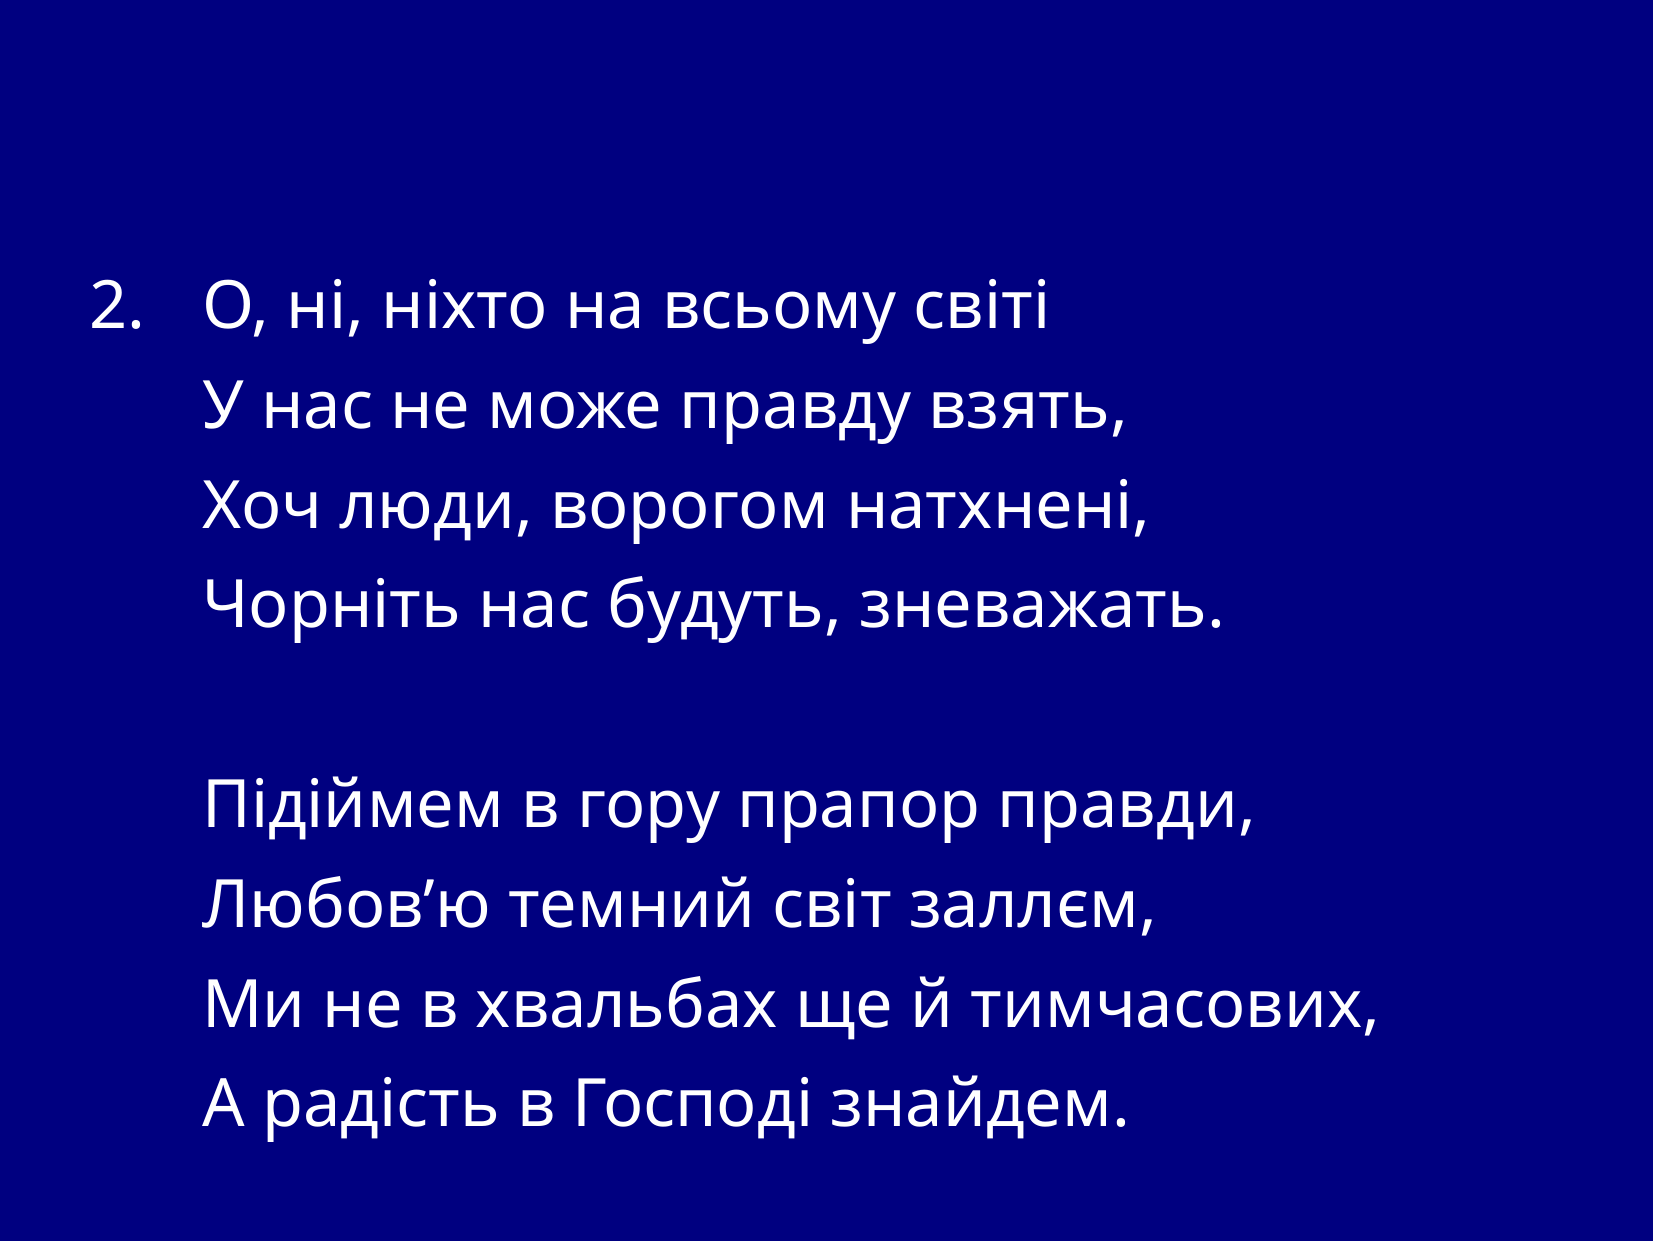

2.	О, ні, ніхто на всьому світі
	У нас не може правду взять,
	Хоч люди, ворогом натхнені,
	Чорніть нас будуть, зневажать.
	Підіймем в гору прапор правди,
	Любов’ю темний світ заллєм,
	Ми не в хвальбах ще й тимчасових,
	А радість в Господі знайдем.